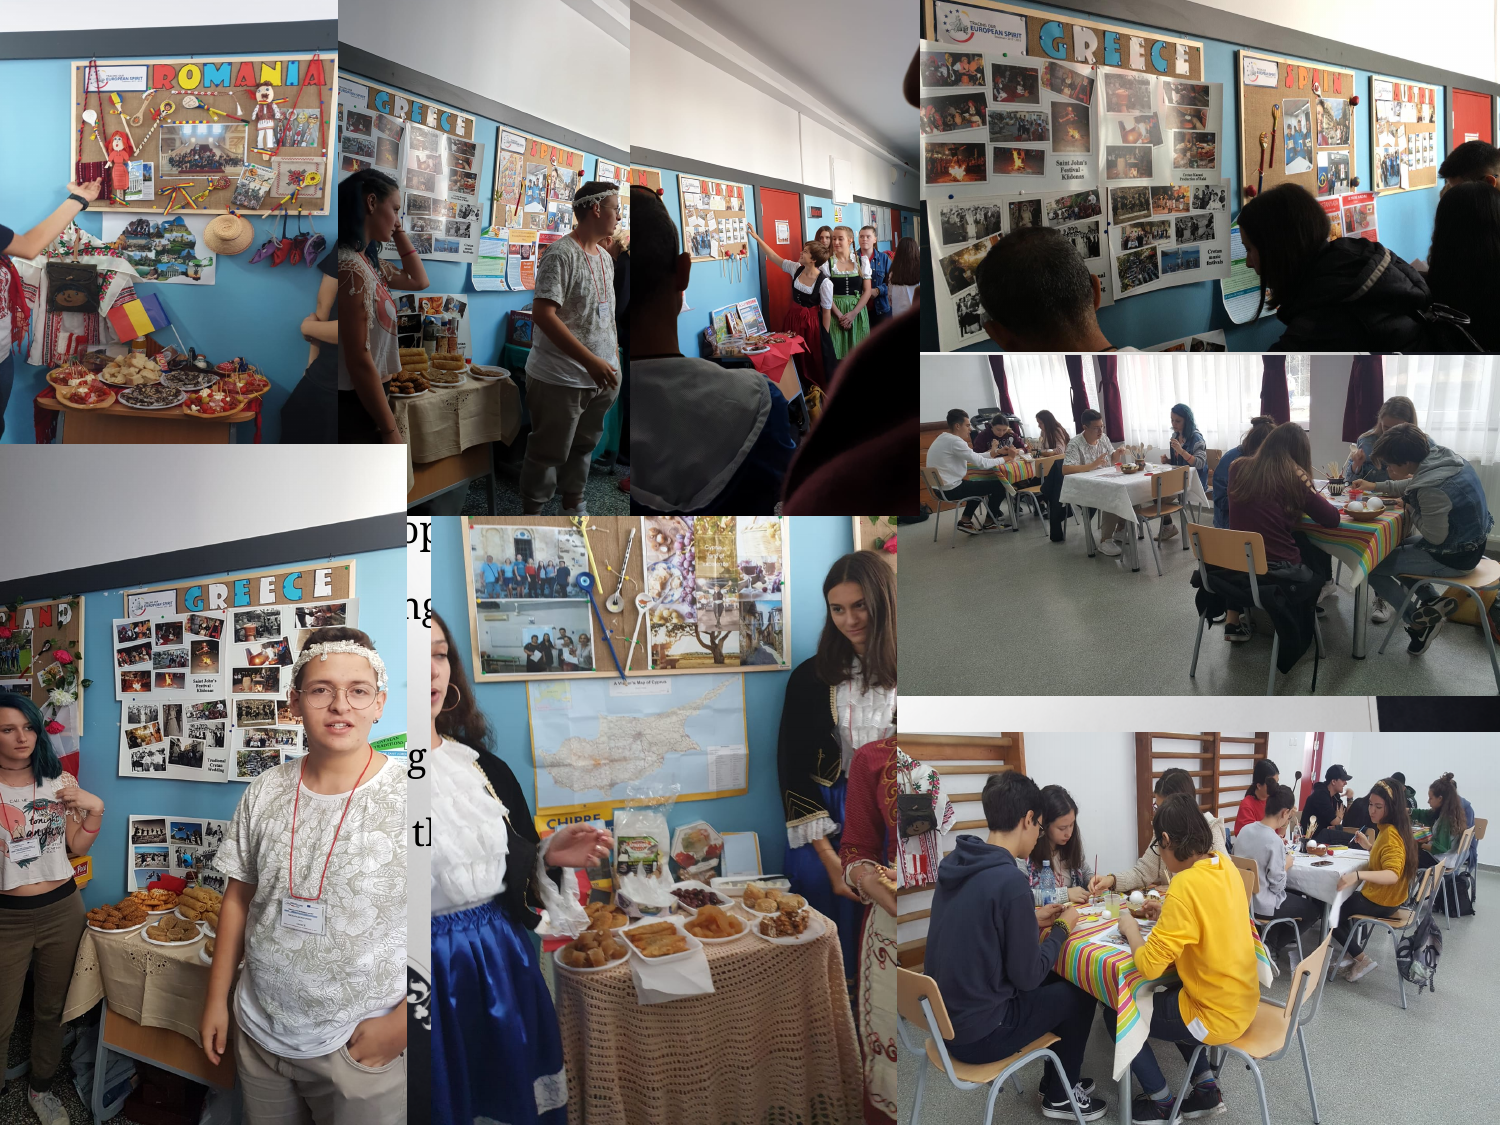

# Wednesday
Meeting at scoala gimnaziala nr.92
Workshop – Traditional occupation
Arranging the panels for ‘’The Fair’’
The Fair
Shopping
Boats in the park